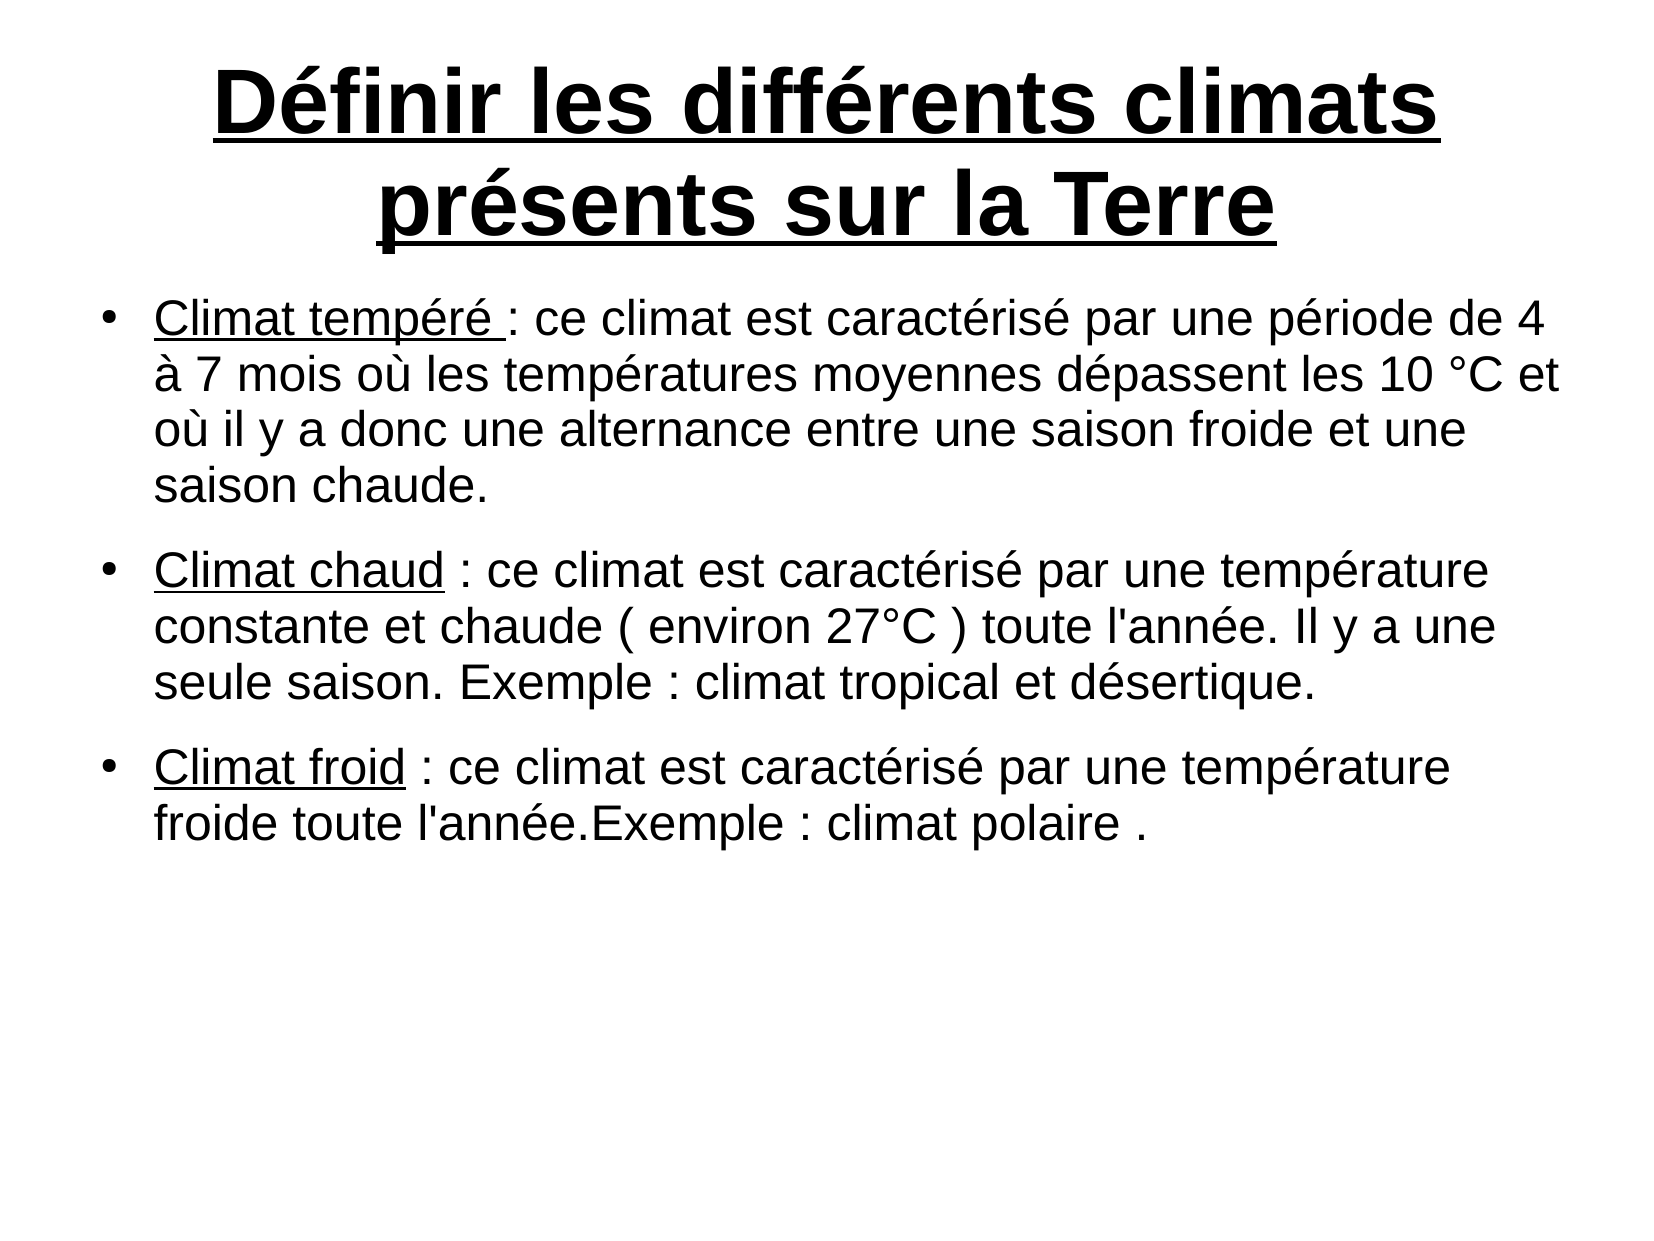

# Définir les différents climats présents sur la Terre
Climat tempéré : ce climat est caractérisé par une période de 4 à 7 mois où les températures moyennes dépassent les 10 °C et où il y a donc une alternance entre une saison froide et une saison chaude.
Climat chaud : ce climat est caractérisé par une température constante et chaude ( environ 27°C ) toute l'année. Il y a une seule saison. Exemple : climat tropical et désertique.
Climat froid : ce climat est caractérisé par une température froide toute l'année.Exemple : climat polaire .